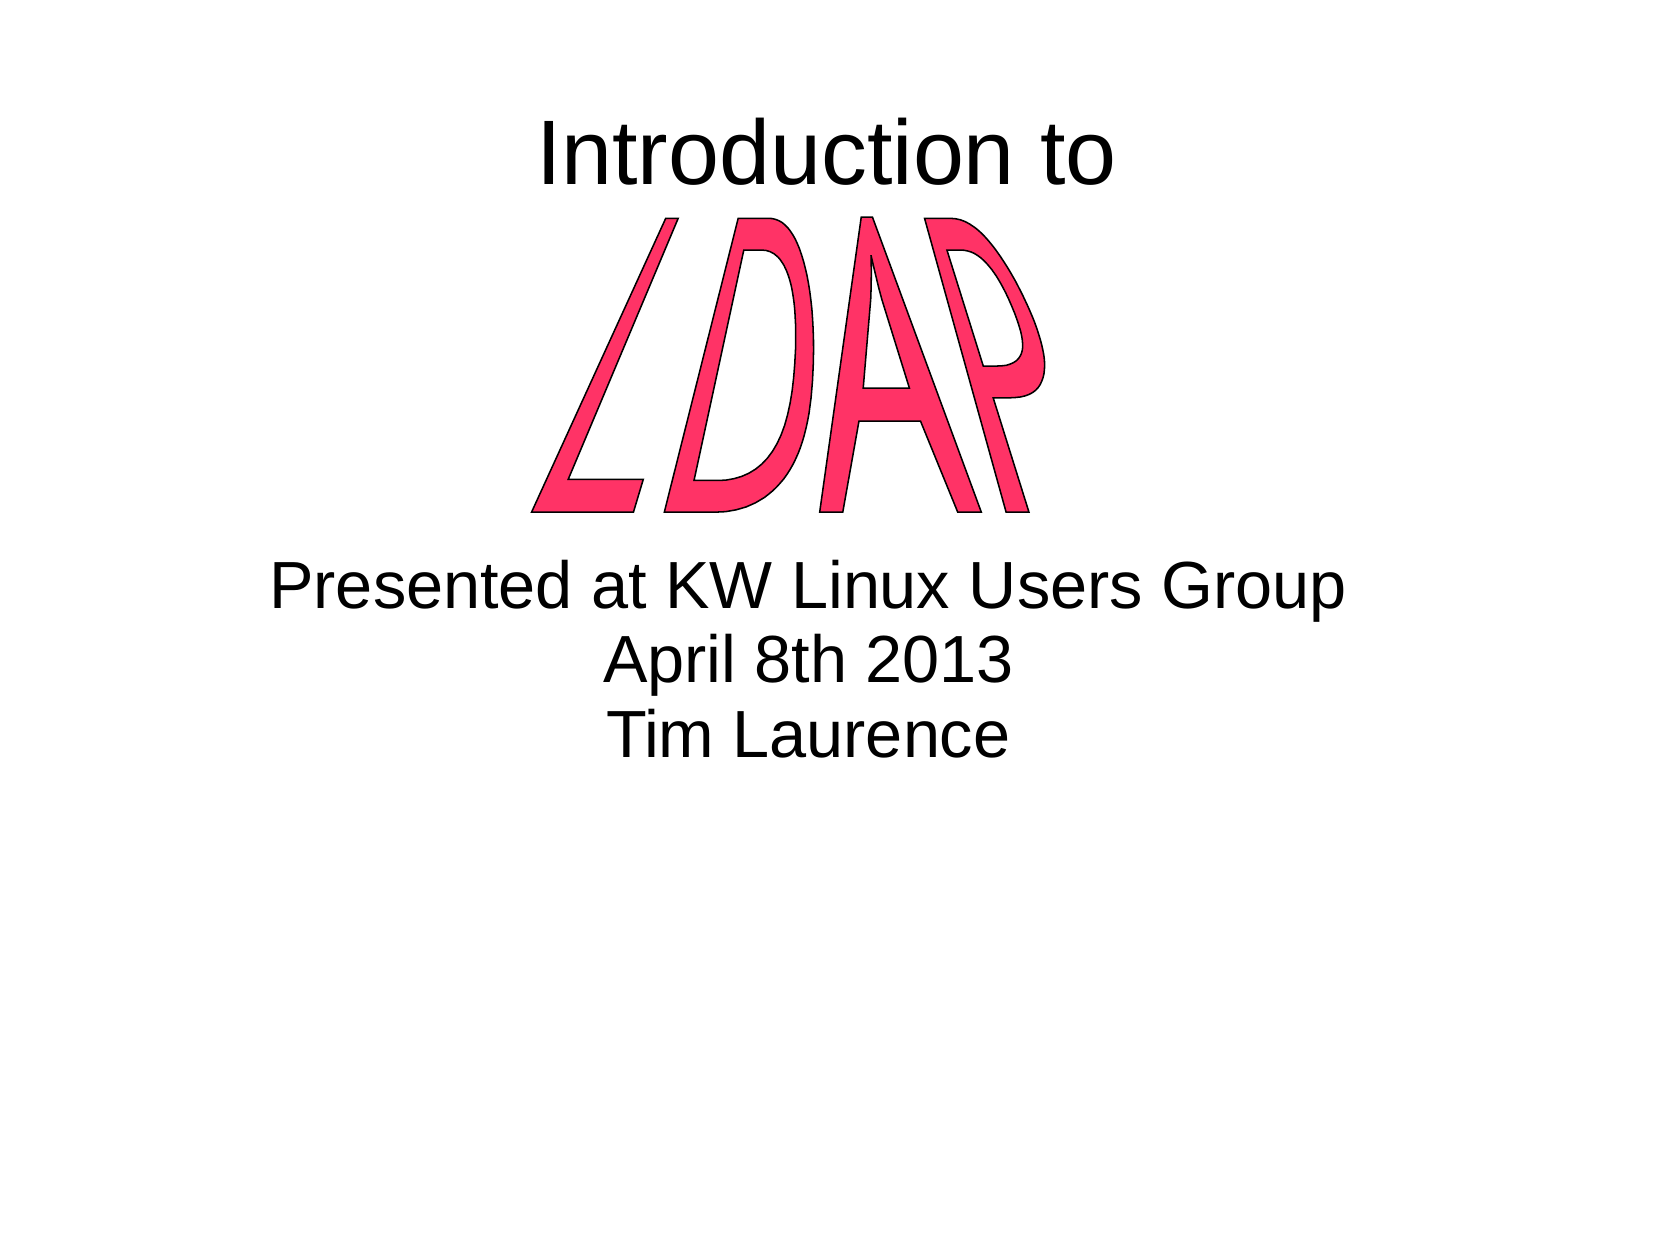

# Introduction to
LDAP
Presented at KW Linux Users Group
April 8th 2013
Tim Laurence